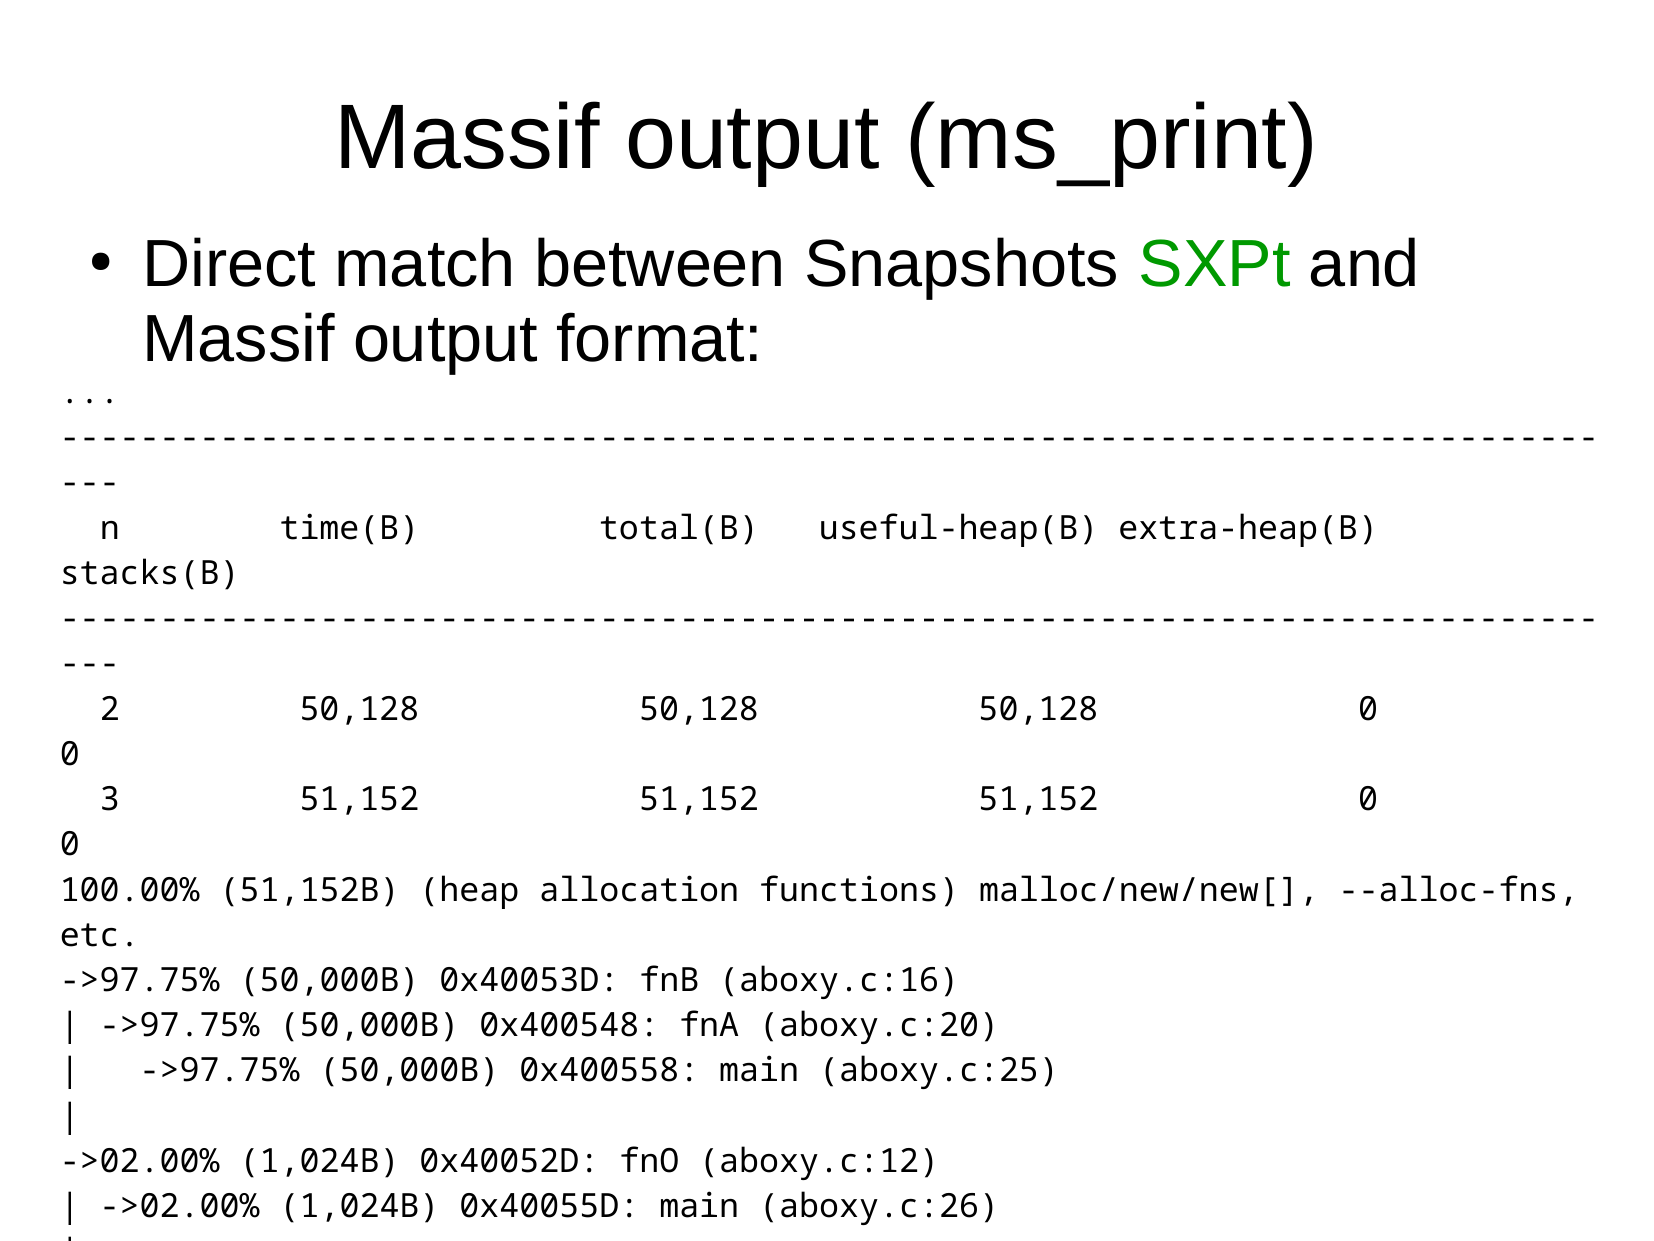

# Massif output (ms_print)
Direct match between Snapshots SXPt and Massif output format:
...
--------------------------------------------------------------------------------
 n time(B) total(B) useful-heap(B) extra-heap(B) stacks(B)
--------------------------------------------------------------------------------
 2 50,128 50,128 50,128 0 0
 3 51,152 51,152 51,152 0 0
100.00% (51,152B) (heap allocation functions) malloc/new/new[], --alloc-fns, etc.
->97.75% (50,000B) 0x40053D: fnB (aboxy.c:16)
| ->97.75% (50,000B) 0x400548: fnA (aboxy.c:20)
| ->97.75% (50,000B) 0x400558: main (aboxy.c:25)
|
->02.00% (1,024B) 0x40052D: fnO (aboxy.c:12)
| ->02.00% (1,024B) 0x40055D: main (aboxy.c:26)
|
->00.25% (128B) in 1+ places, all below ms_print's threshold (01.00%)
 4 51,280 51,280 51,280 0 0